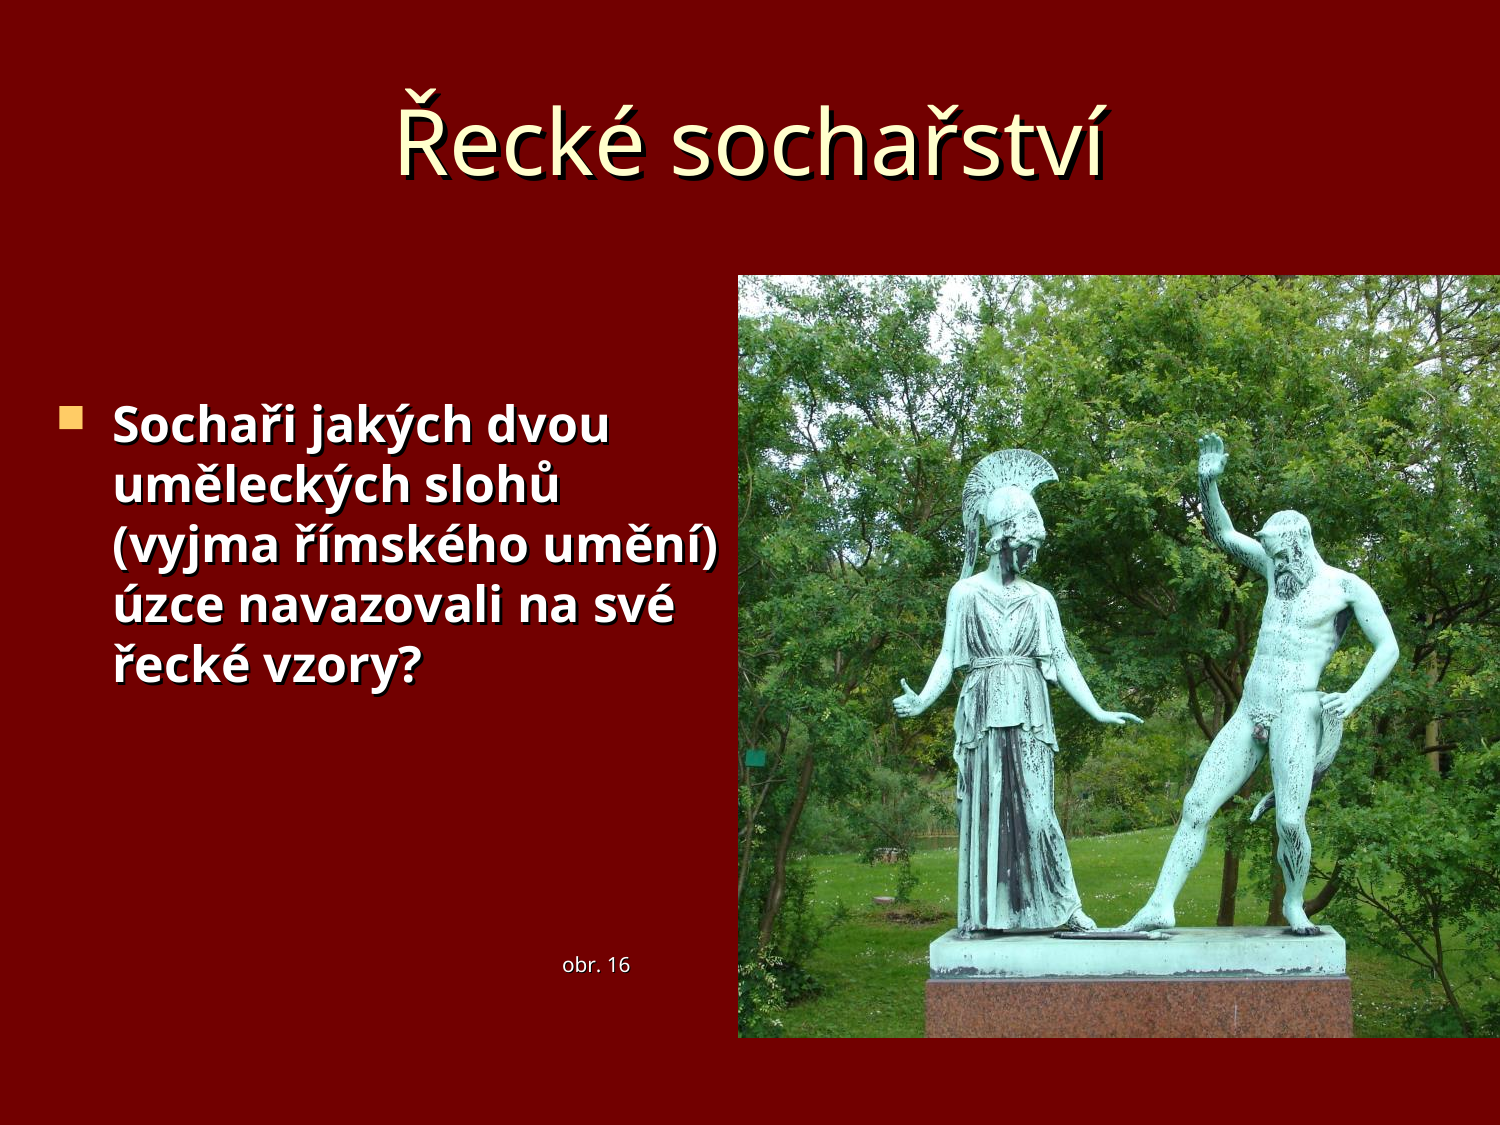

# Řecké sochařství
Sochaři jakých dvou uměleckých slohů (vyjma římského umění) úzce navazovali na své řecké vzory?
 obr. 16